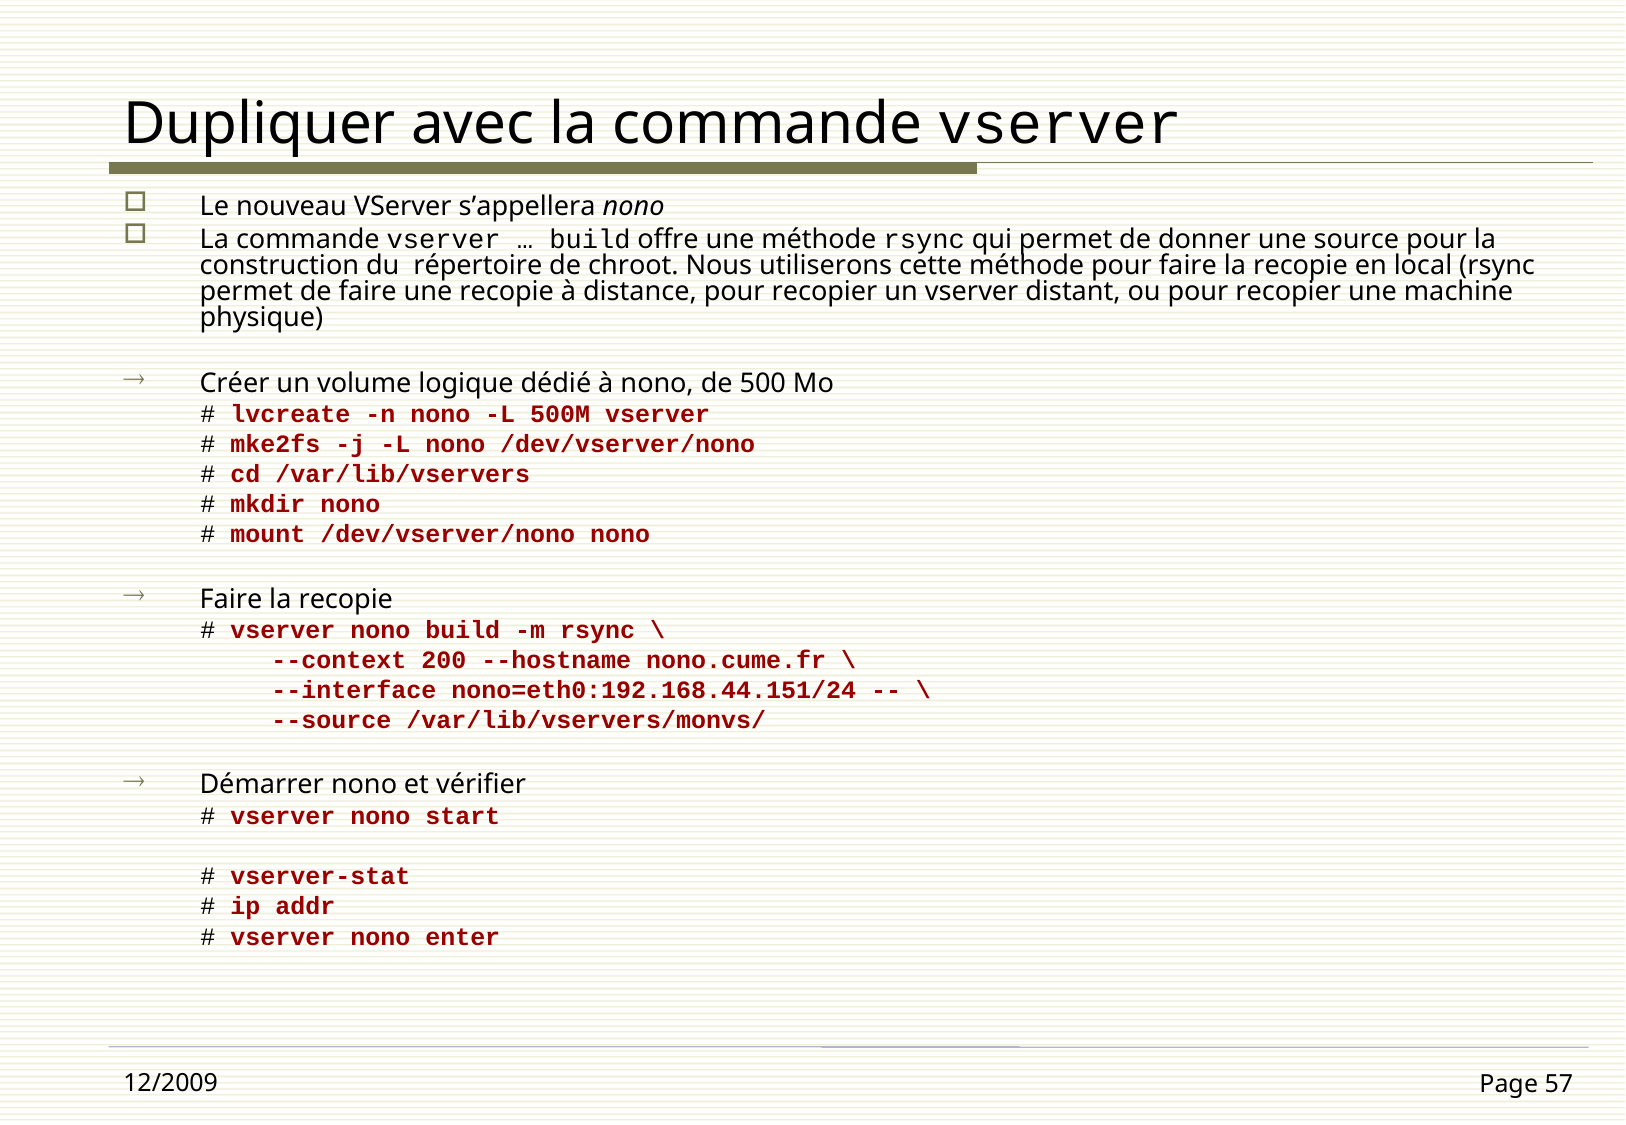

# Dupliquer avec la commande vserver
Le nouveau VServer s’appellera nono
La commande vserver … build offre une méthode rsync qui permet de donner une source pour la construction du répertoire de chroot. Nous utiliserons cette méthode pour faire la recopie en local (rsync permet de faire une recopie à distance, pour recopier un vserver distant, ou pour recopier une machine physique)‏
Créer un volume logique dédié à nono, de 500 Mo
# lvcreate -n nono -L 500M vserver
# mke2fs -j -L nono /dev/vserver/nono
# cd /var/lib/vservers
# mkdir nono
# mount /dev/vserver/nono nono
Faire la recopie
# vserver nono build -m rsync \
	--context 200 --hostname nono.cume.fr \
	--interface nono=eth0:192.168.44.151/24 -- \
	--source /var/lib/vservers/monvs/
Démarrer nono et vérifier
# vserver nono start
# vserver-stat
# ip addr
# vserver nono enter
57